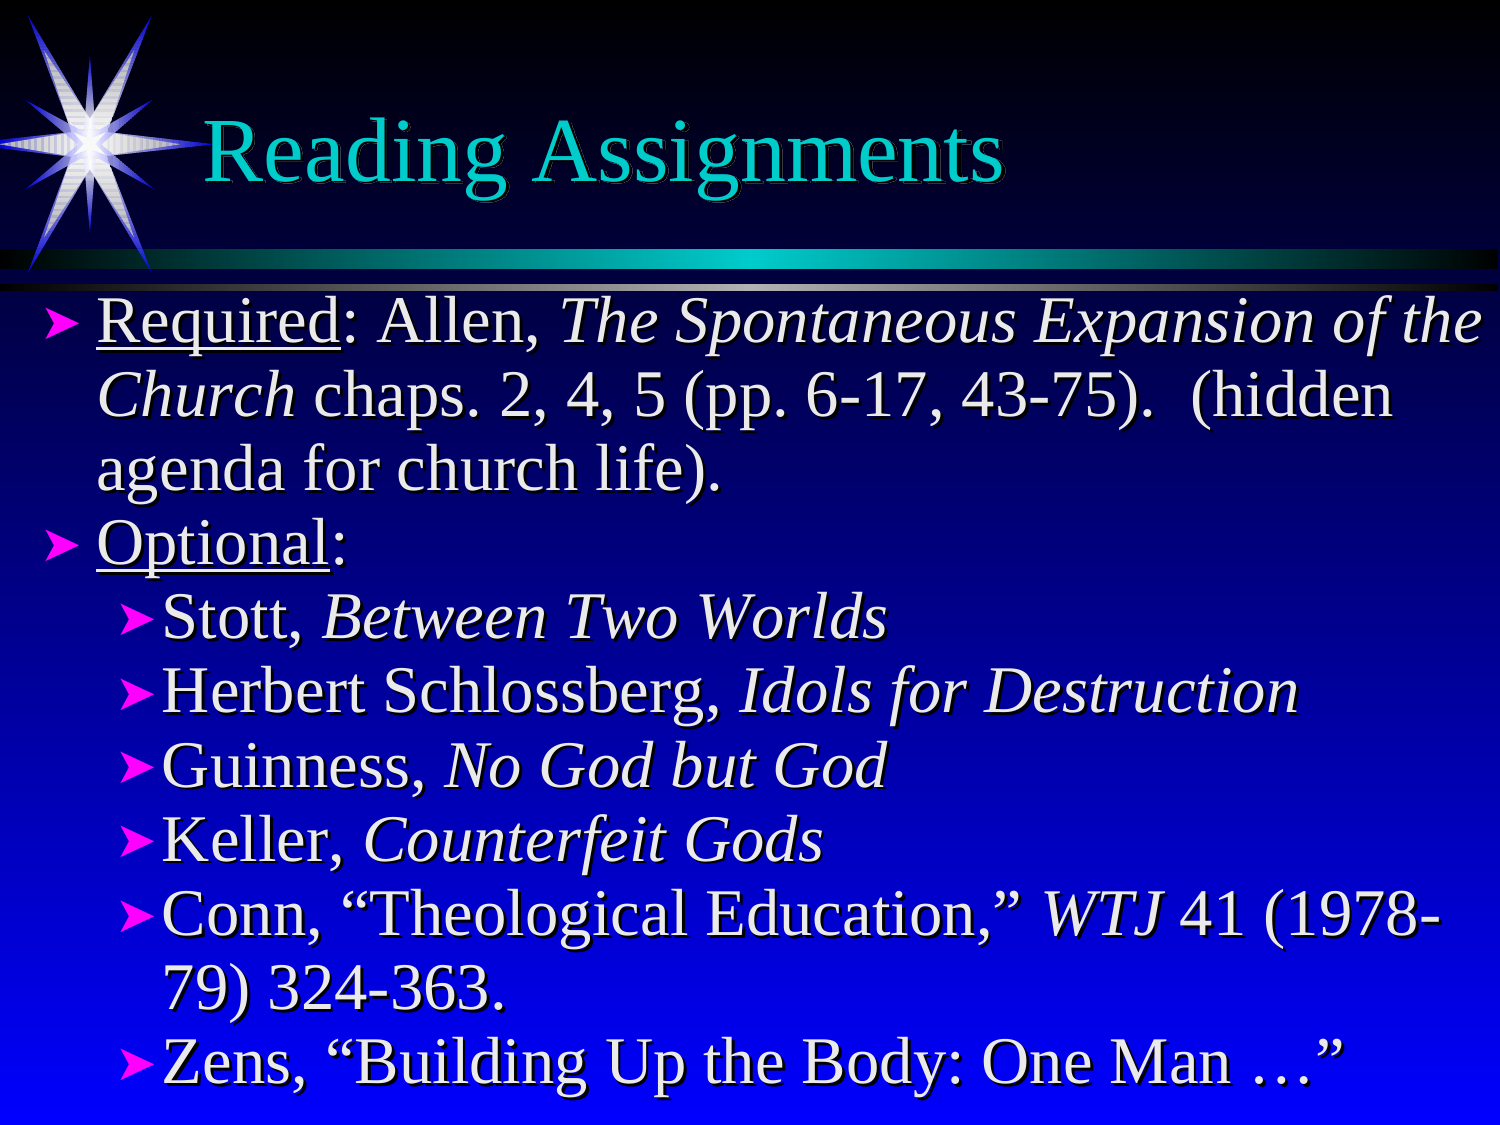

# Reading Assignments
Required: Allen, The Spontaneous Expansion of the Church chaps. 2, 4, 5 (pp. 6-17, 43-75). (hidden agenda for church life).
Optional:
Stott, Between Two Worlds
Herbert Schlossberg, Idols for Destruction
Guinness, No God but God
Keller, Counterfeit Gods
Conn, “Theological Education,” WTJ 41 (1978-79) 324-363.
Zens, “Building Up the Body: One Man …”